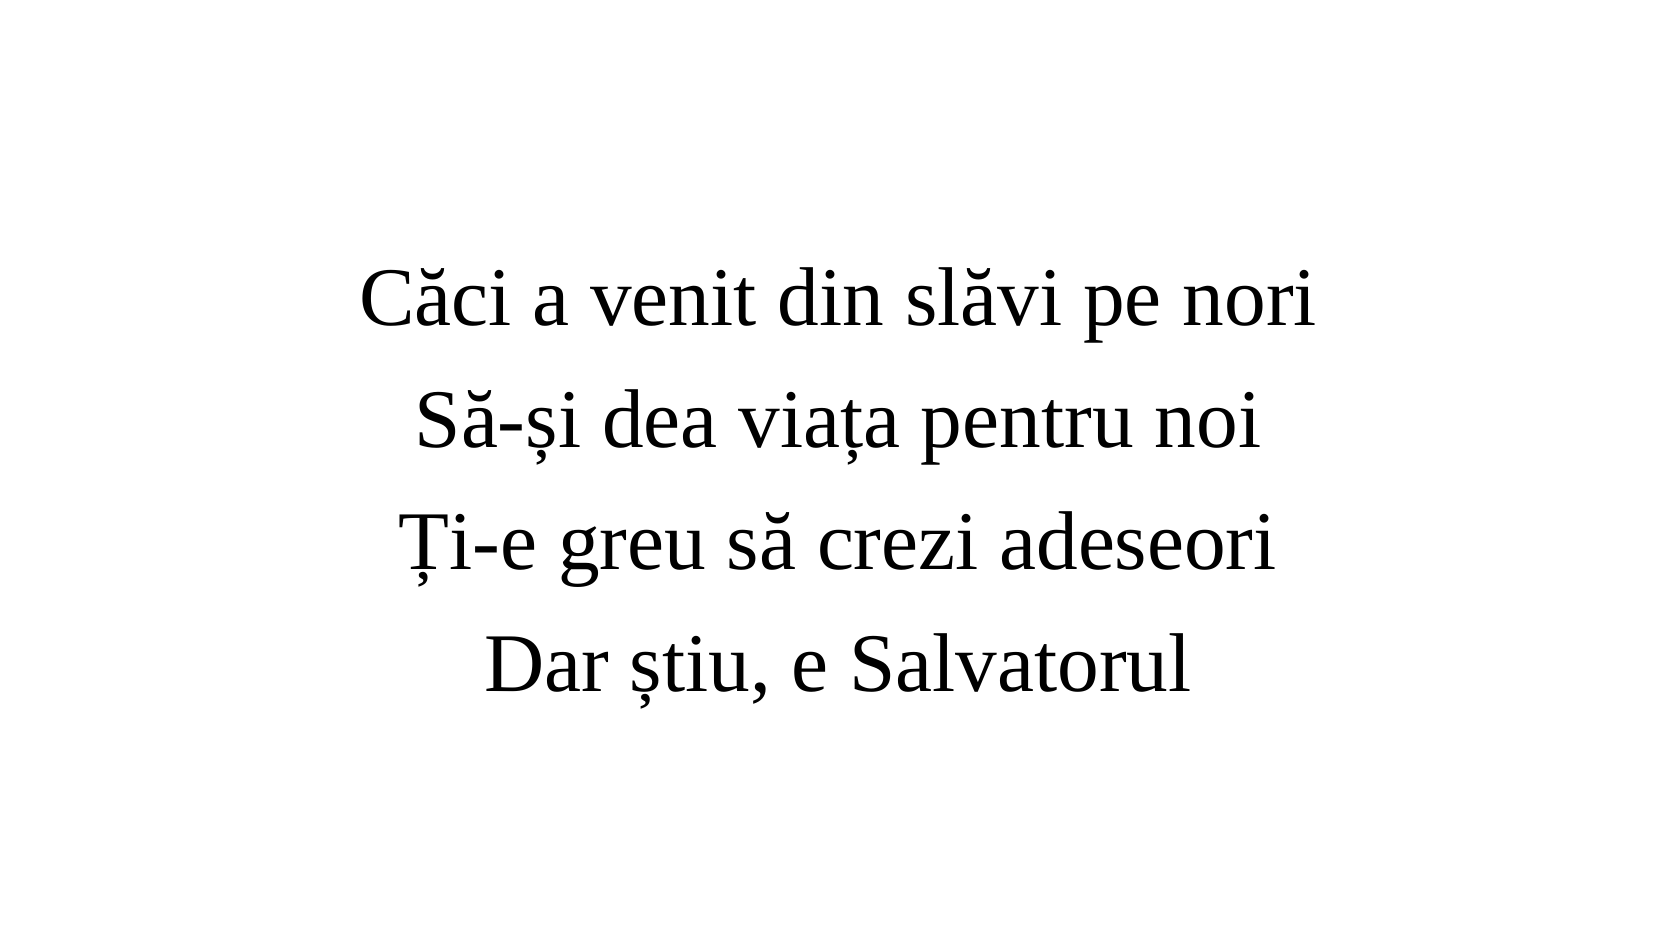

# Căci a venit din slăvi pe nori
Să-și dea viața pentru noi
Ți-e greu să crezi adeseori
Dar știu, e Salvatorul